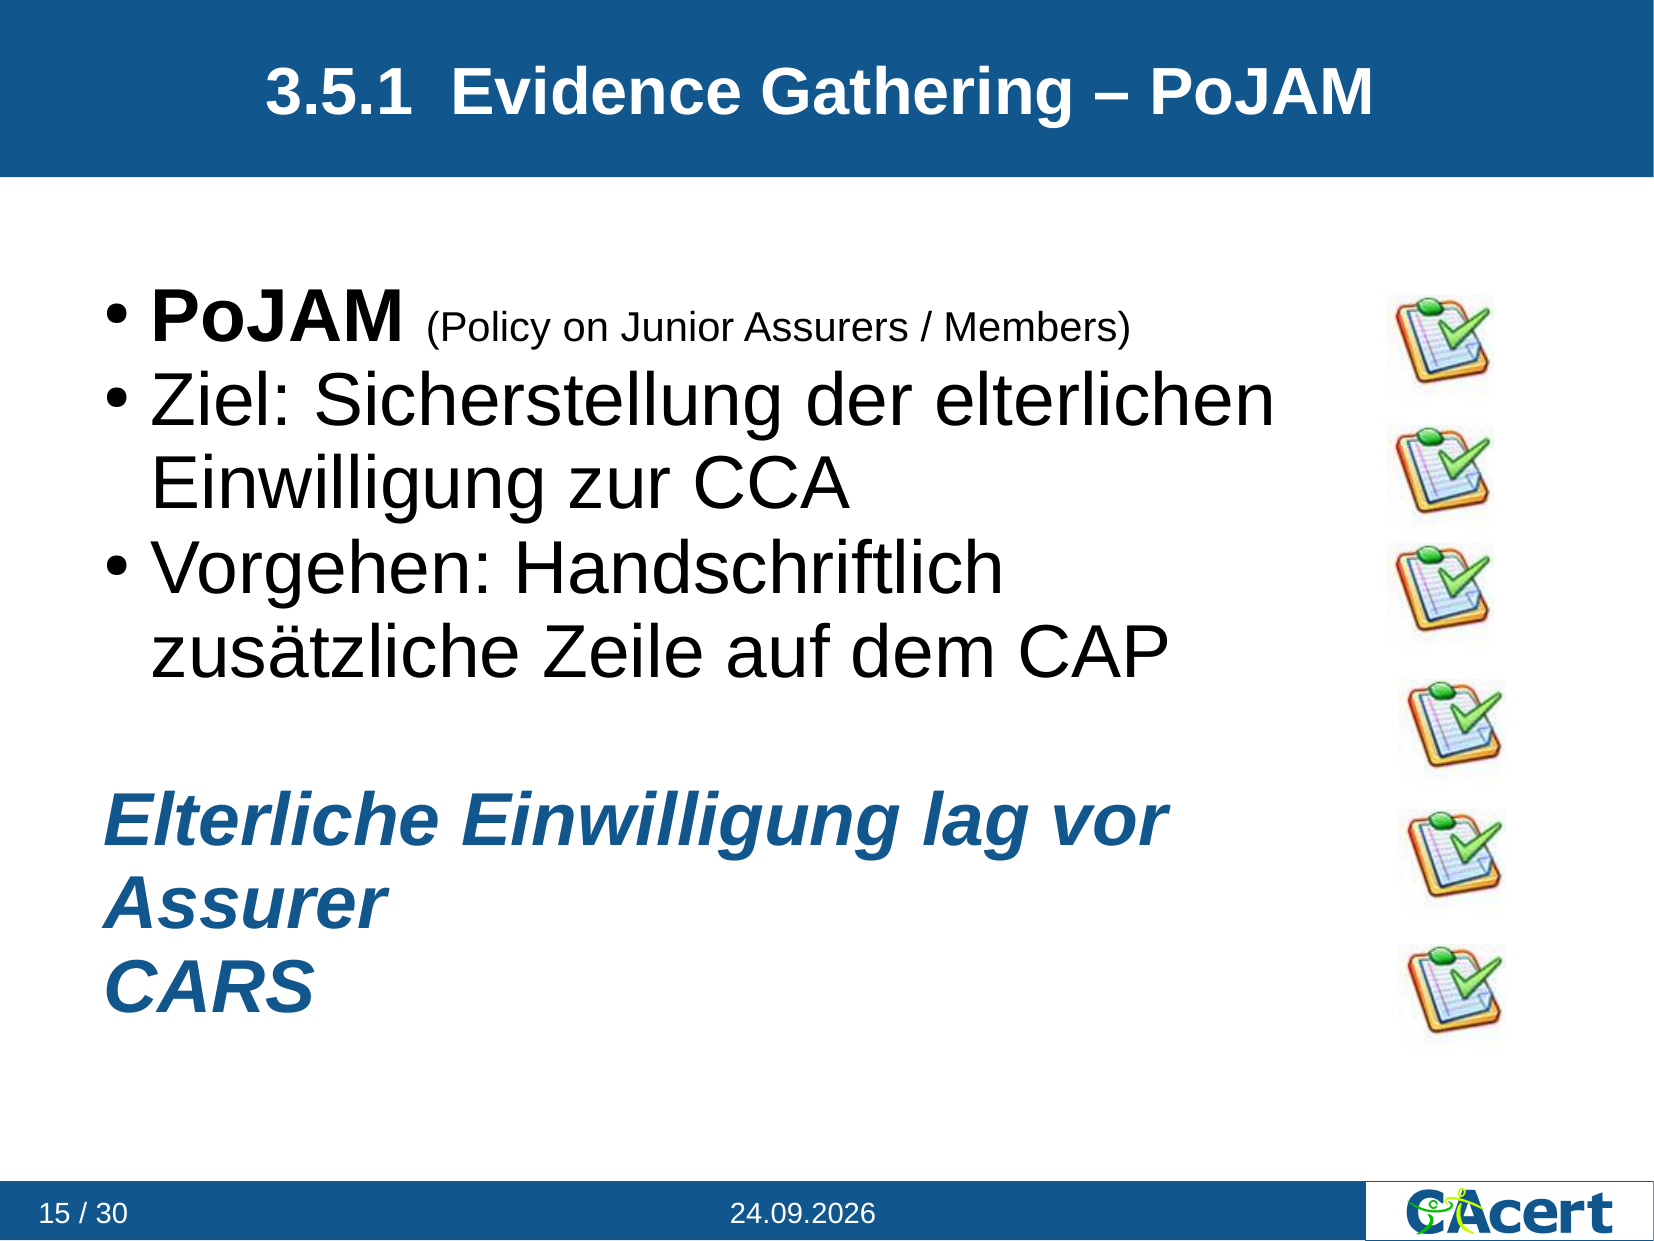

# 3.5.1 Evidence Gathering – PoJAM
 PoJAM (Policy on Junior Assurers / Members)
 Ziel: Sicherstellung der elterlichen Einwilligung zur CCA
 Vorgehen: Handschriftlich zusätzliche Zeile auf dem CAP
Elterliche Einwilligung lag vor
Assurer
CARS